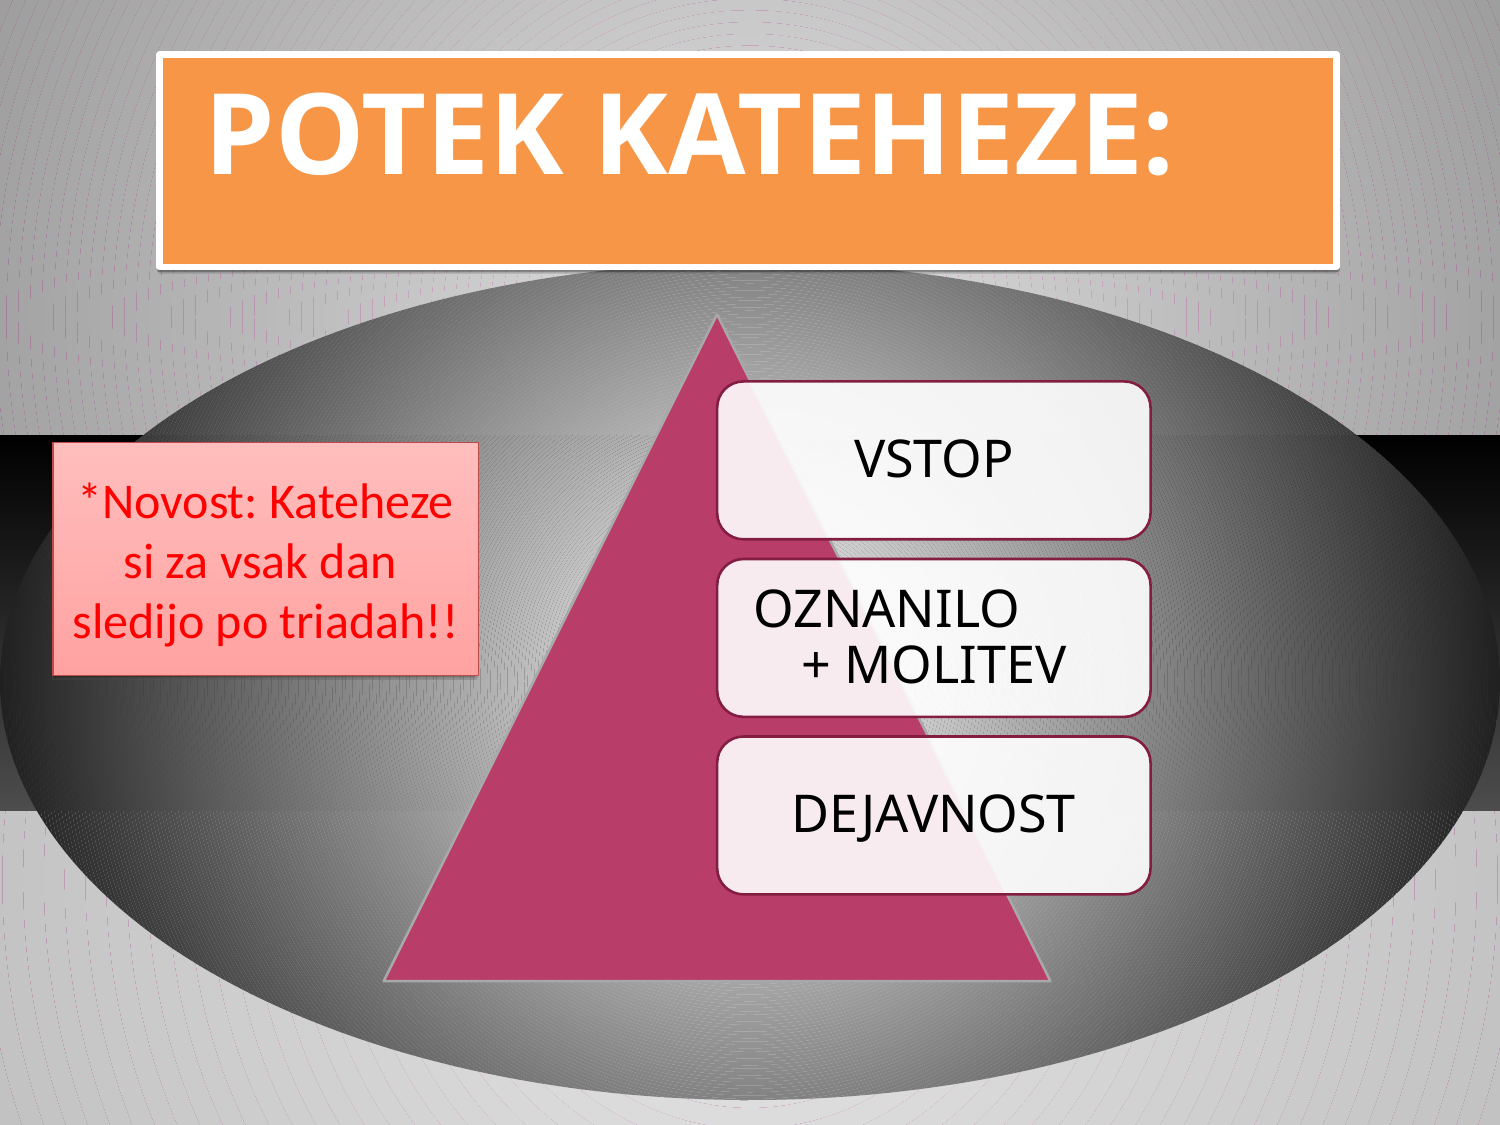

# POTEK KATEHEZE:
VSTOP
OZNANILO + MOLITEV
DEJAVNOST
*Novost: Kateheze si za vsak dan sledijo po triadah!!